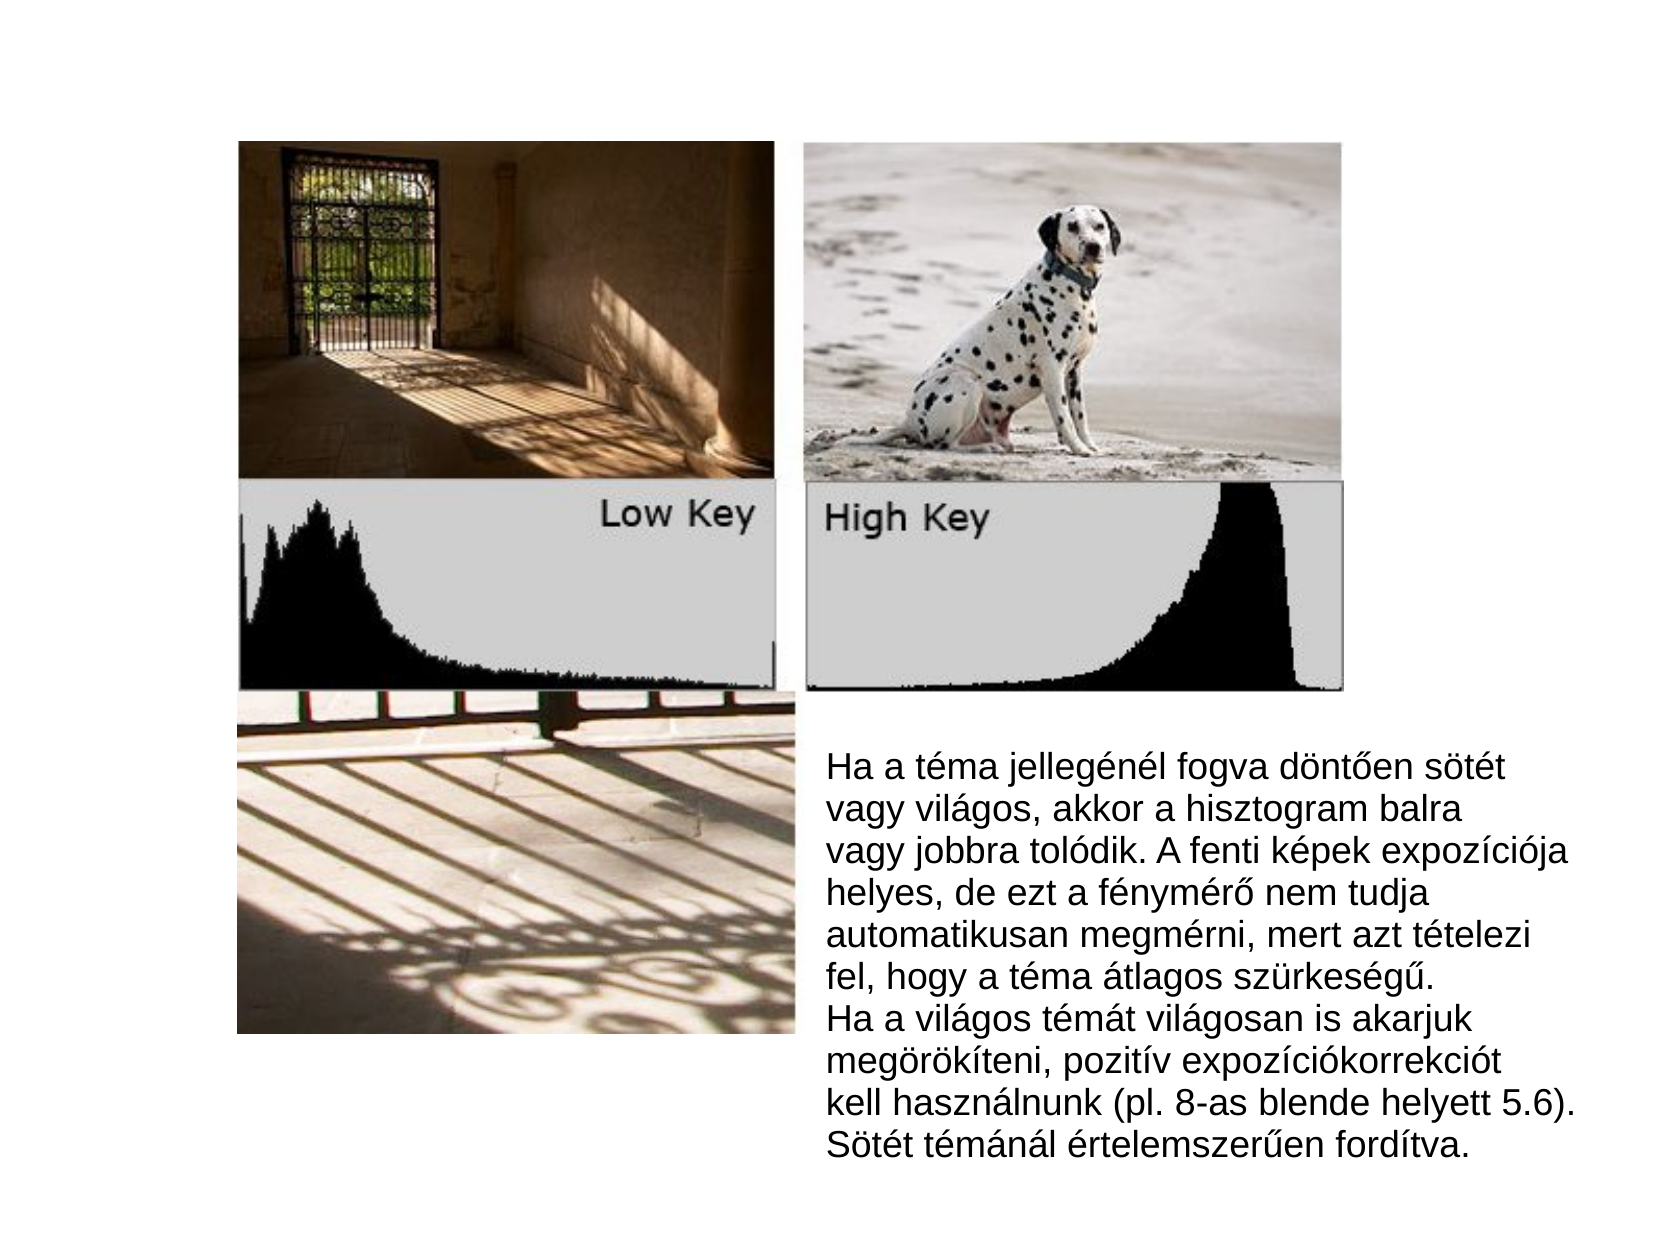

Ha a téma jellegénél fogva döntően sötét
vagy világos, akkor a hisztogram balra
vagy jobbra tolódik. A fenti képek expozíciója
helyes, de ezt a fénymérő nem tudja
automatikusan megmérni, mert azt tételezi
fel, hogy a téma átlagos szürkeségű.
Ha a világos témát világosan is akarjuk
megörökíteni, pozitív expozíciókorrekciót
kell használnunk (pl. 8-as blende helyett 5.6).
Sötét témánál értelemszerűen fordítva.